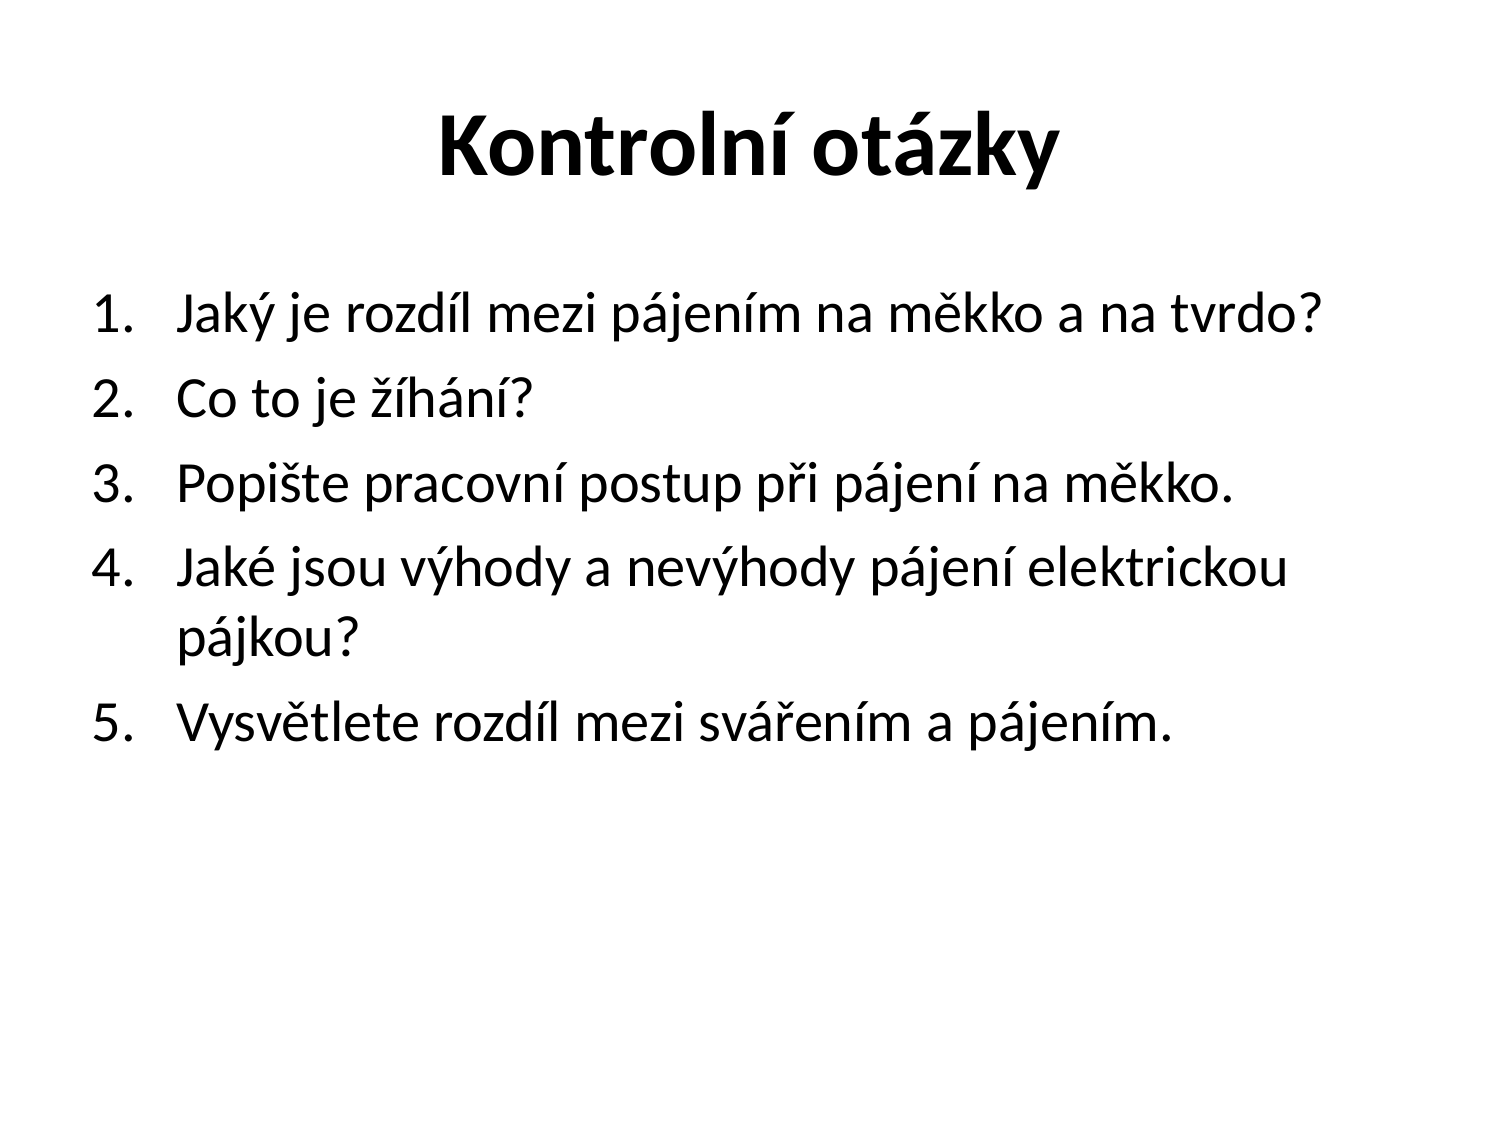

# Kontrolní otázky
Jaký je rozdíl mezi pájením na měkko a na tvrdo?
Co to je žíhání?
Popište pracovní postup při pájení na měkko.
Jaké jsou výhody a nevýhody pájení elektrickou pájkou?
Vysvětlete rozdíl mezi svářením a pájením.